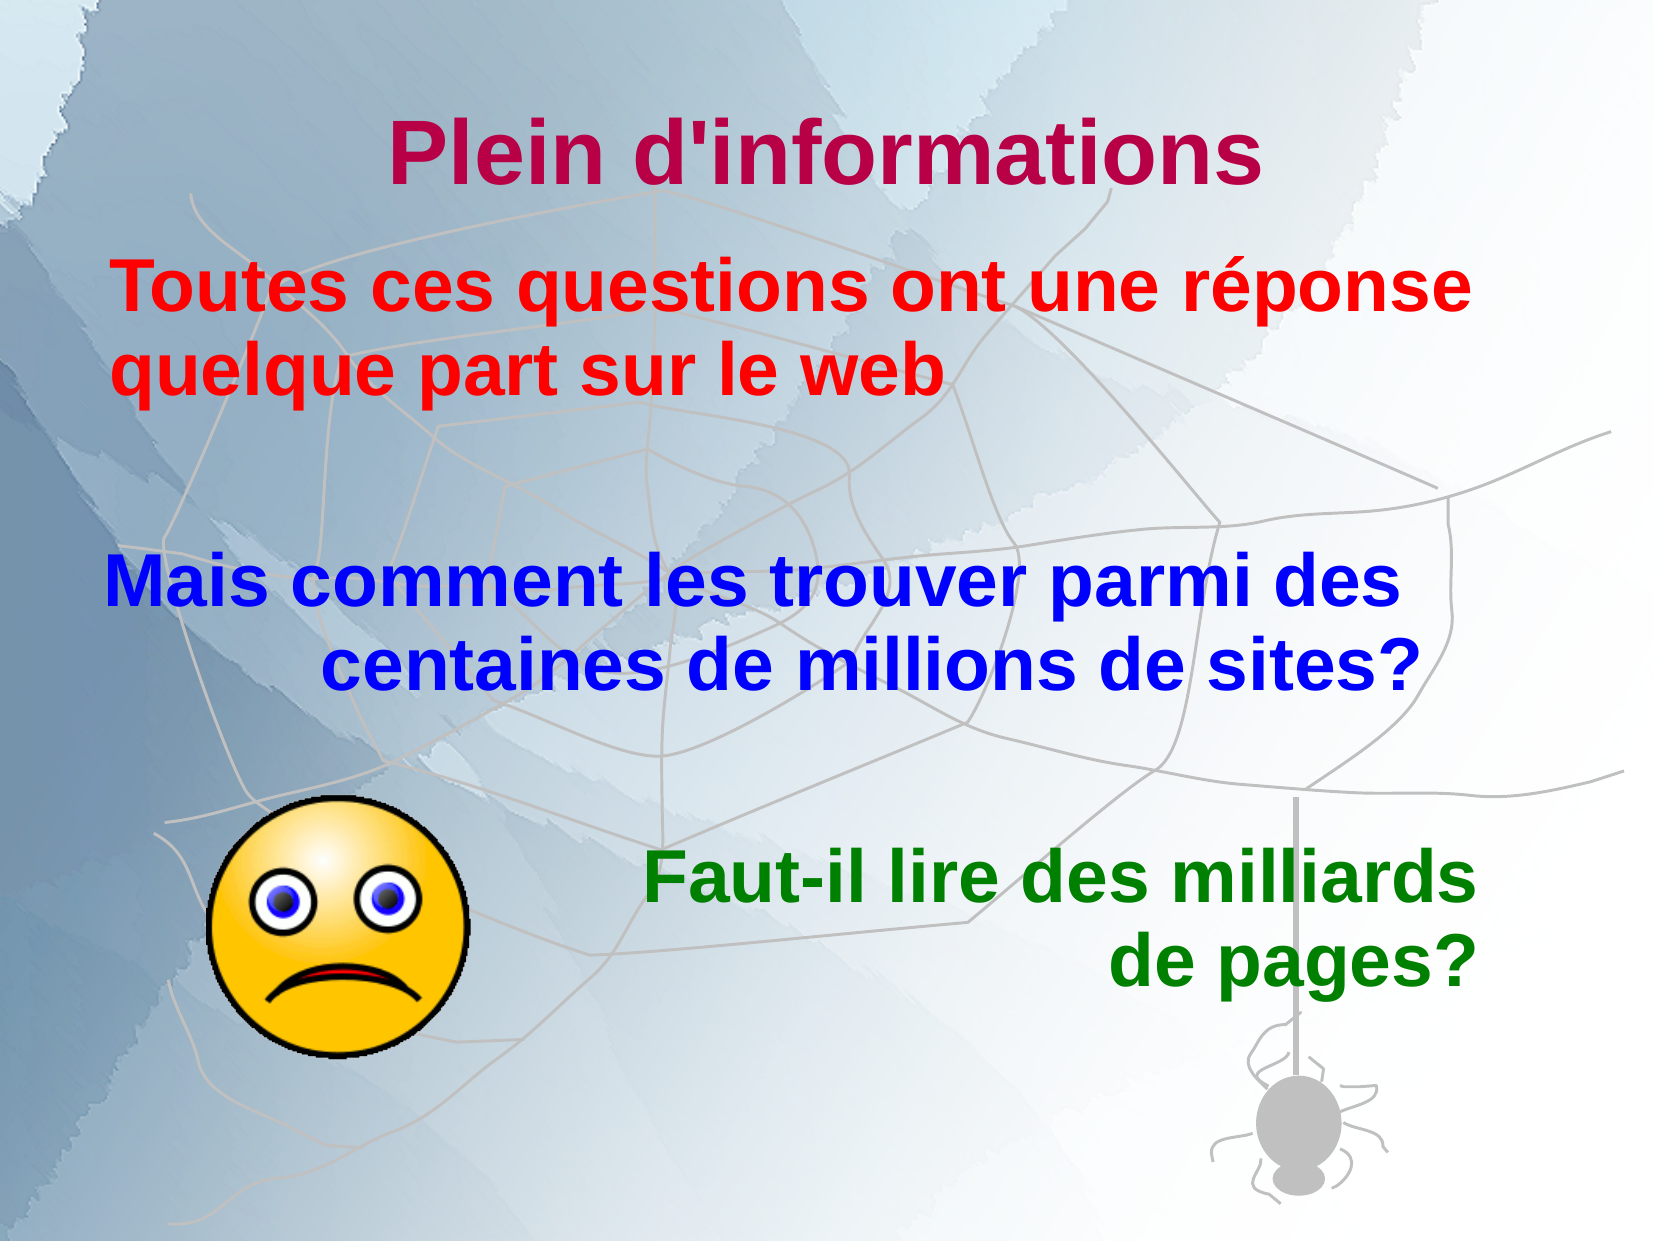

# Plein d'informations
Toutes ces questions ont une réponse
quelque part sur le web
Mais comment les trouver parmi des
centaines de millions de sites?
Faut-il lire des milliards de pages?